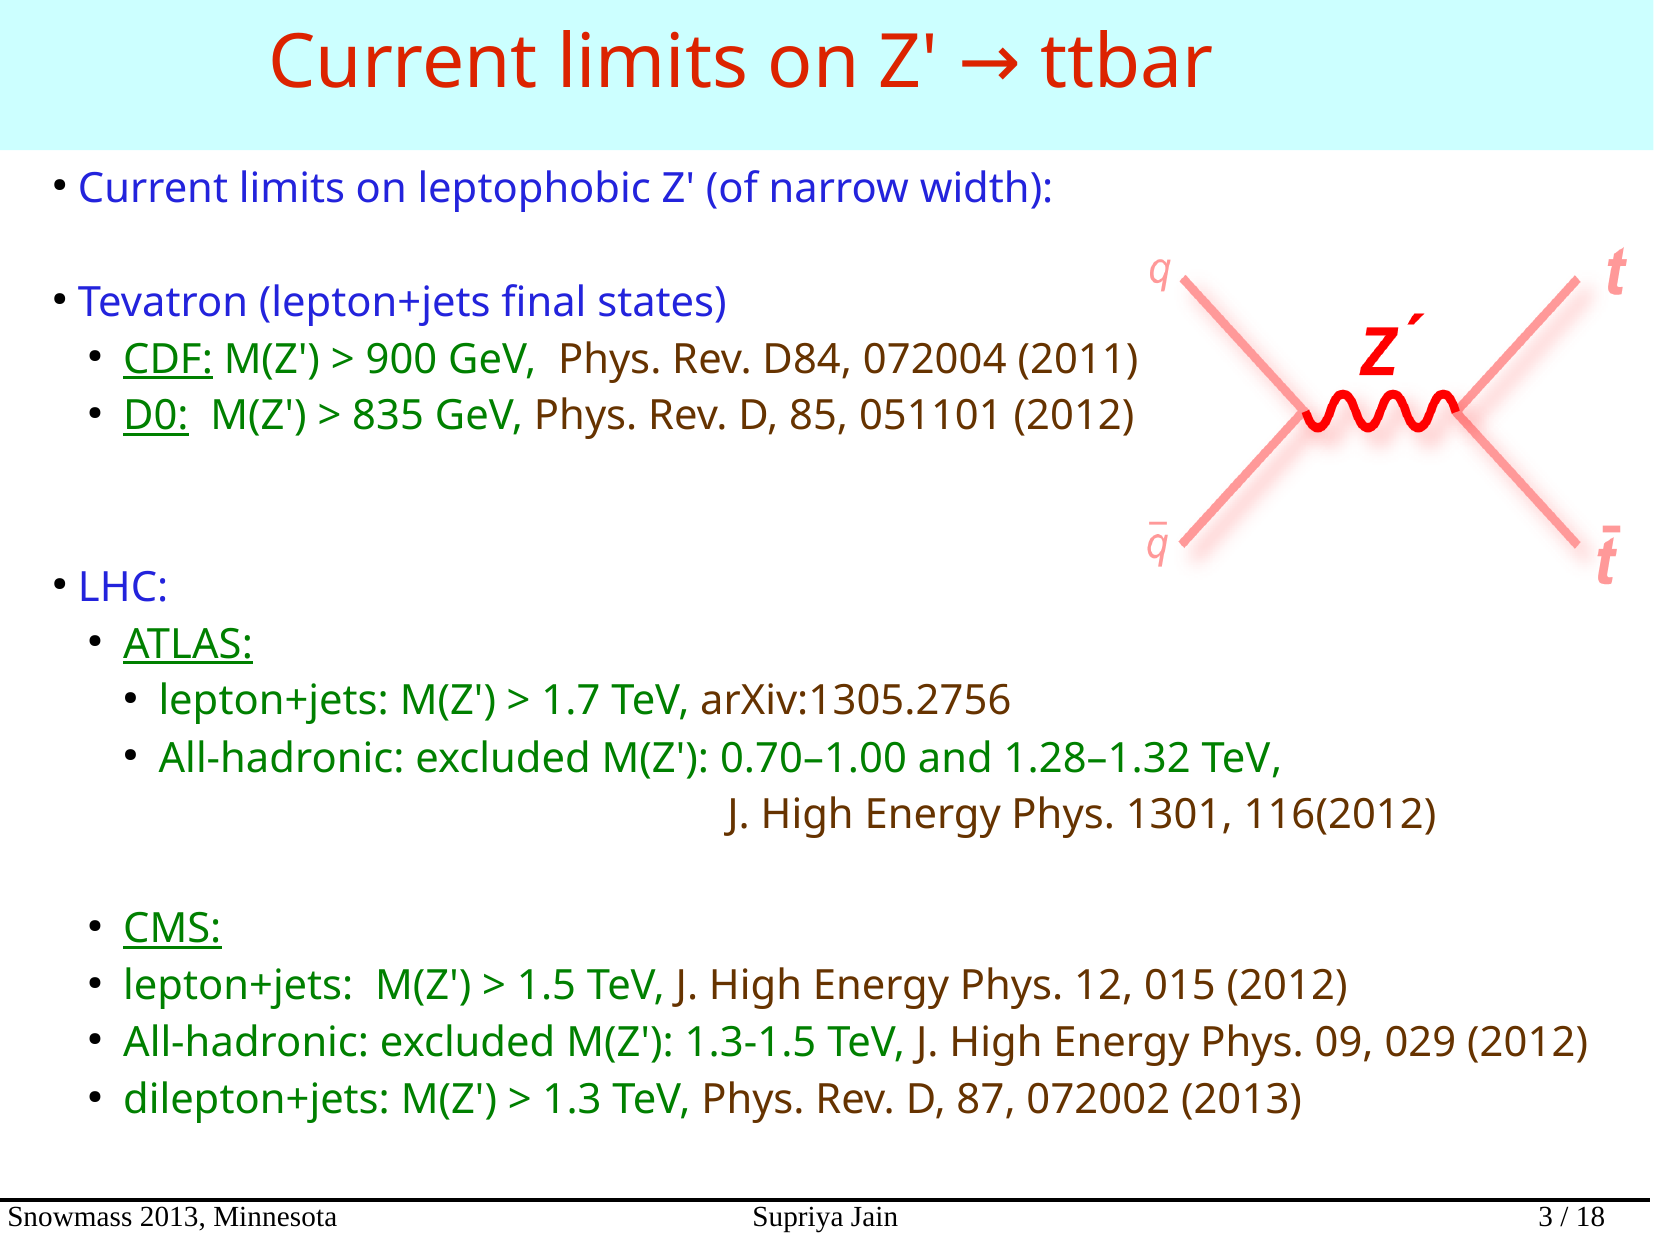

Current limits on Z' → ttbar
 Current limits on leptophobic Z' (of narrow width):
 Tevatron (lepton+jets final states)
CDF: M(Z') > 900 GeV, Phys. Rev. D84, 072004 (2011)
D0: M(Z') > 835 GeV, Phys. Rev. D, 85, 051101 (2012)
 LHC:
ATLAS:
lepton+jets: M(Z') > 1.7 TeV, arXiv:1305.2756
All-hadronic: excluded M(Z'): 0.70–1.00 and 1.28–1.32 TeV,
									J. High Energy Phys. 1301, 116(2012)
CMS:
lepton+jets: M(Z') > 1.5 TeV, J. High Energy Phys. 12, 015 (2012)
All-hadronic: excluded M(Z'): 1.3-1.5 TeV, J. High Energy Phys. 09, 029 (2012)
dilepton+jets: M(Z') > 1.3 TeV, Phys. Rev. D, 87, 072002 (2013)
3